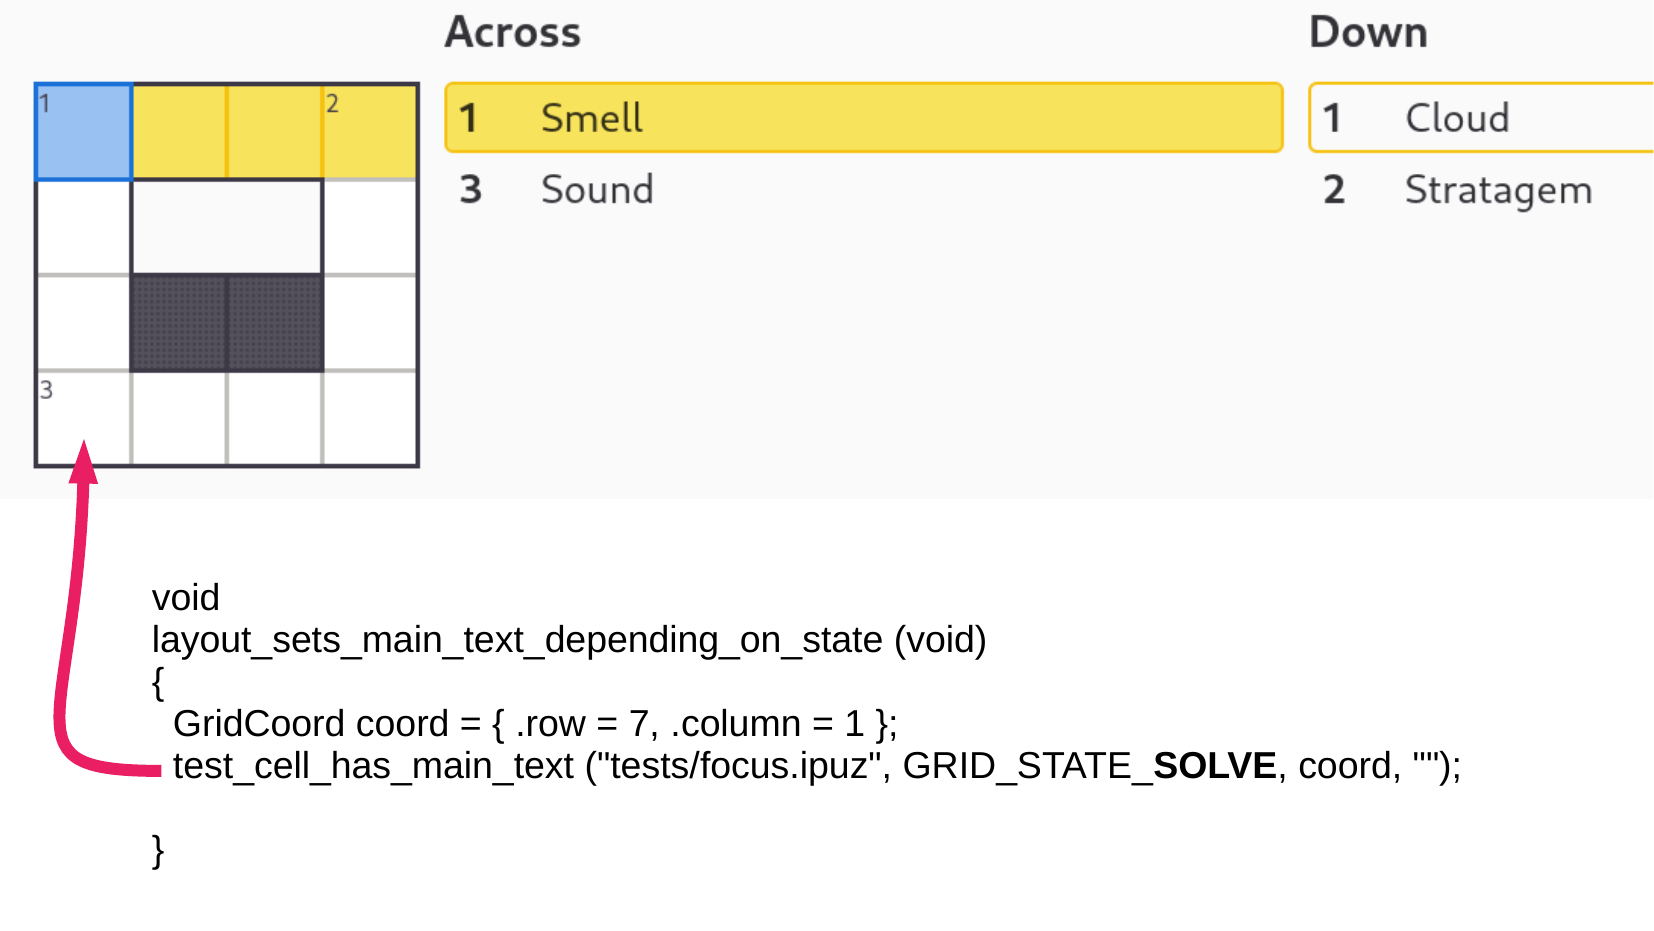

void
layout_sets_main_text_depending_on_state (void)
{
 GridCoord coord = { .row = 7, .column = 1 };
 test_cell_has_main_text ("tests/focus.ipuz", GRID_STATE_SOLVE, coord, "");
 test_cell_has_main_text ("tests/focus.ipuz", GRID_STATE_EDIT, coord, "T");
}